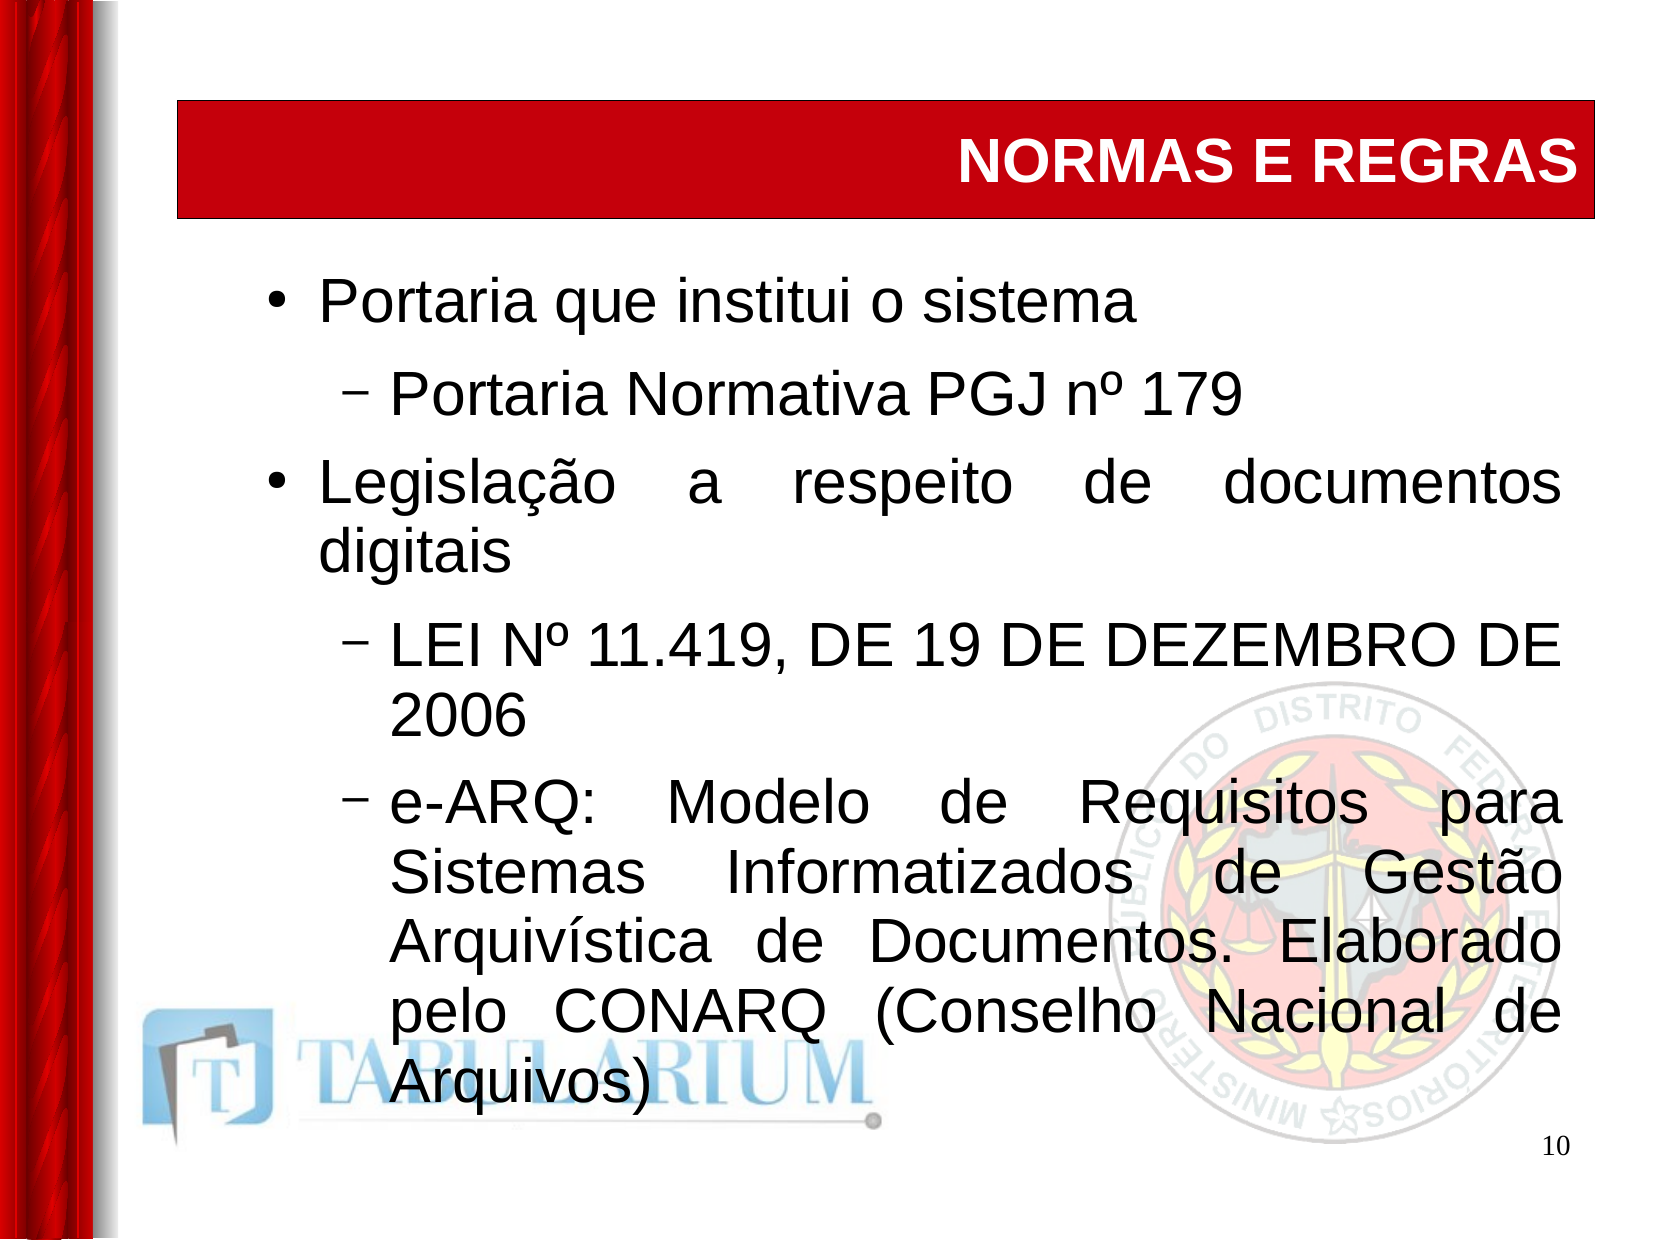

NORMAS E REGRAS
# Portaria que institui o sistema
Portaria Normativa PGJ nº 179
Legislação a respeito de documentos digitais
LEI Nº 11.419, DE 19 DE DEZEMBRO DE 2006
e-ARQ: Modelo de Requisitos para Sistemas Informatizados de Gestão Arquivística de Documentos. Elaborado pelo CONARQ (Conselho Nacional de Arquivos)
10